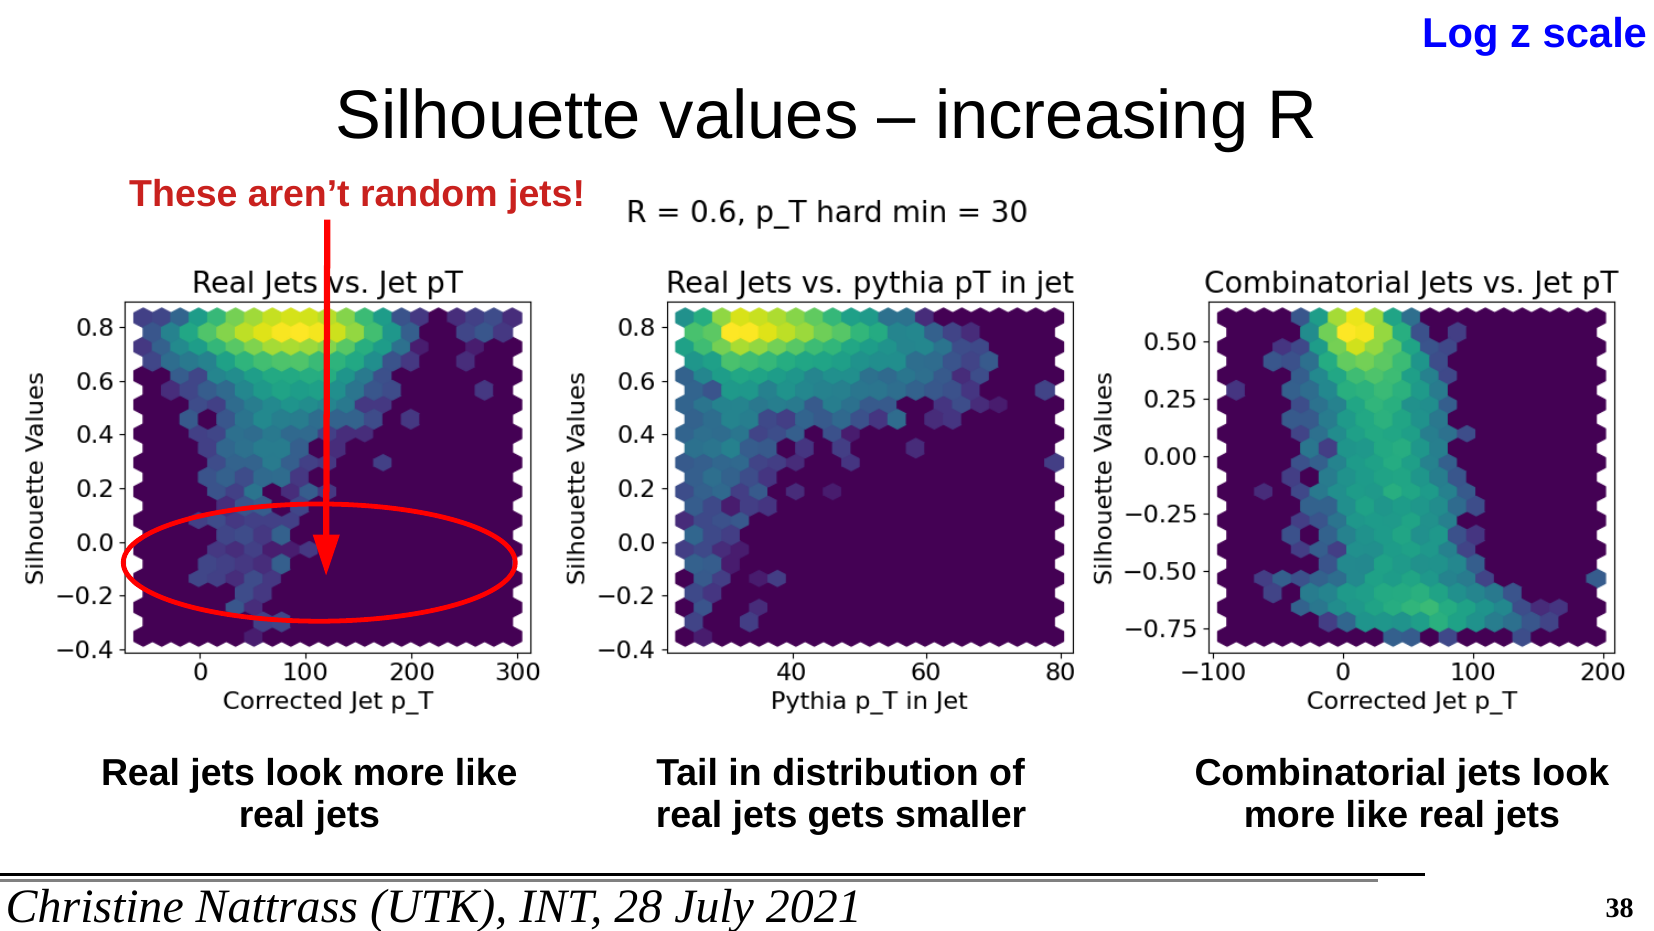

Log z scale
# Silhouette values – increasing R
These aren’t random jets!
Real jets look more like real jets
Tail in distribution of real jets gets smaller
Combinatorial jets look more like real jets